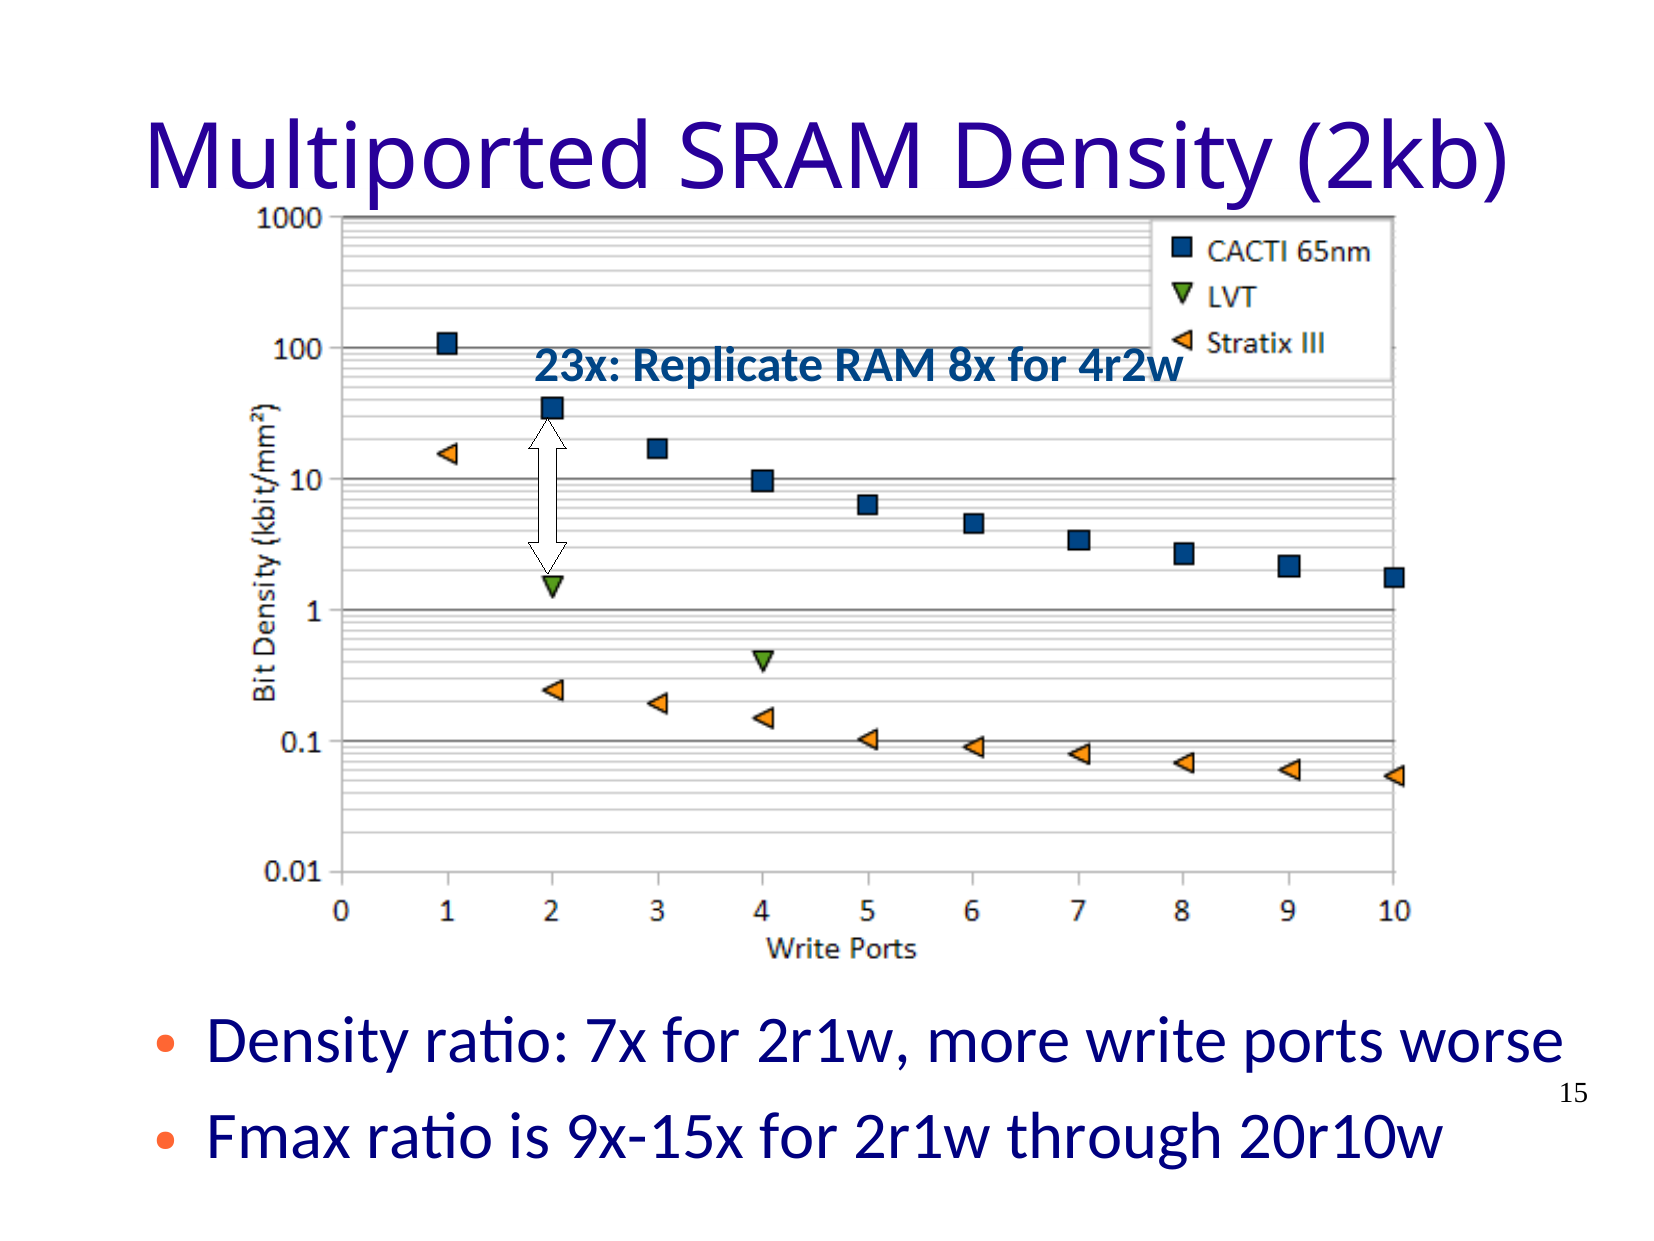

Multiported SRAM Density (2kb)
7x: Replicate RAM twice for 2r1w
143x: Registers and muxes for 4r2w
23x: Replicate RAM 8x for 4r2w
# Density ratio: 7x for 2r1w, more write ports worse
Fmax ratio is 9x-15x for 2r1w through 20r10w
15